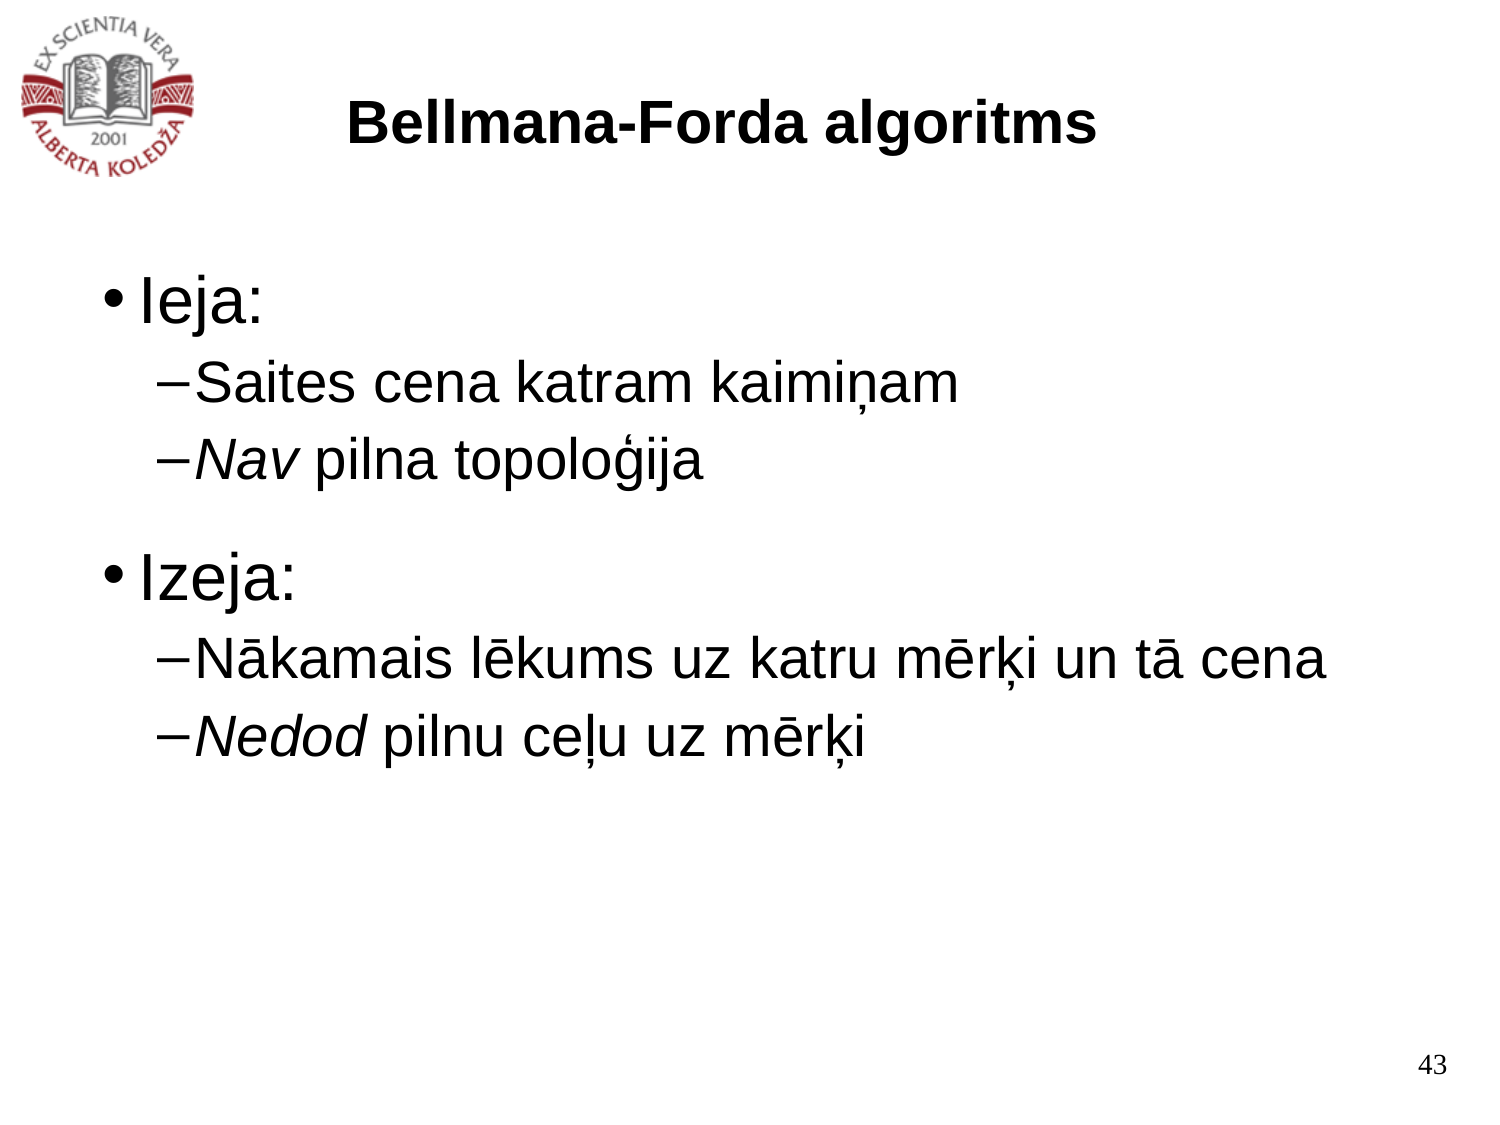

# Bellmana-Forda algoritms
Ieja:
Saites cena katram kaimiņam
Nav pilna topoloģija
Izeja:
Nākamais lēkums uz katru mērķi un tā cena
Nedod pilnu ceļu uz mērķi